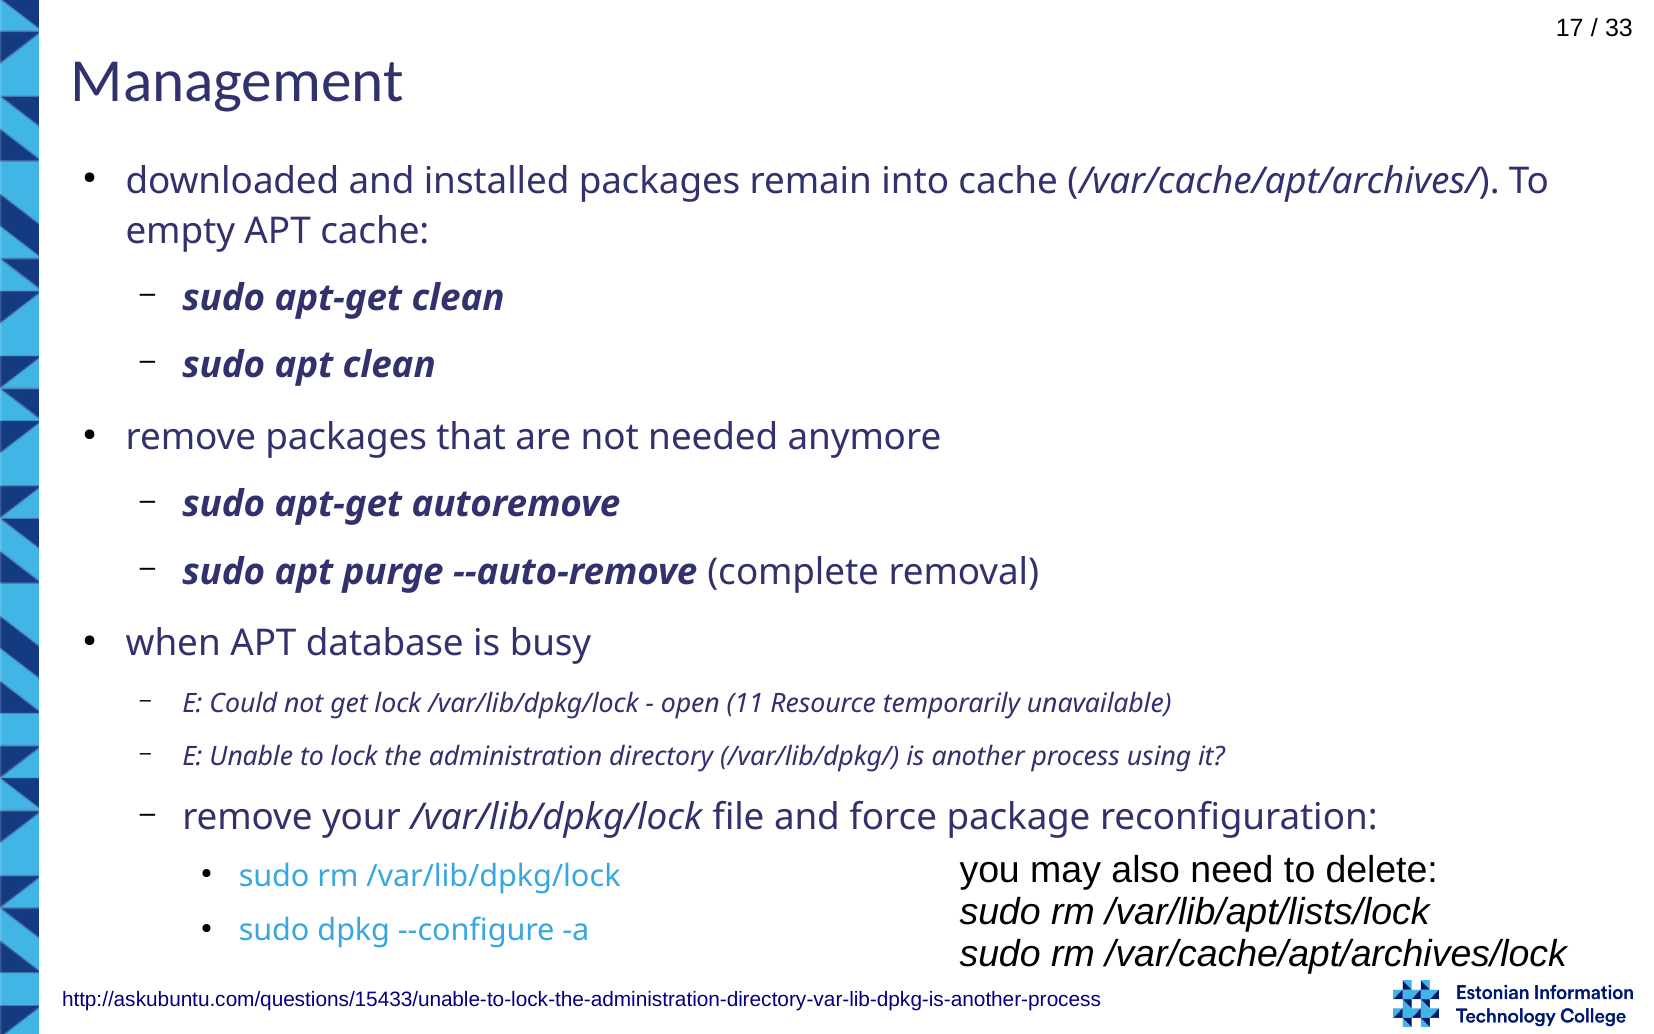

# Management
downloaded and installed packages remain into cache (/var/cache/apt/archives/). To empty APT cache:
sudo apt-get clean
sudo apt clean
remove packages that are not needed anymore
sudo apt-get autoremove
sudo apt purge --auto-remove (complete removal)
when APT database is busy
E: Could not get lock /var/lib/dpkg/lock - open (11 Resource temporarily unavailable)
E: Unable to lock the administration directory (/var/lib/dpkg/) is another process using it?
remove your /var/lib/dpkg/lock file and force package reconfiguration:
sudo rm /var/lib/dpkg/lock
sudo dpkg --configure -a
you may also need to delete:
sudo rm /var/lib/apt/lists/lock
sudo rm /var/cache/apt/archives/lock
http://askubuntu.com/questions/15433/unable-to-lock-the-administration-directory-var-lib-dpkg-is-another-process